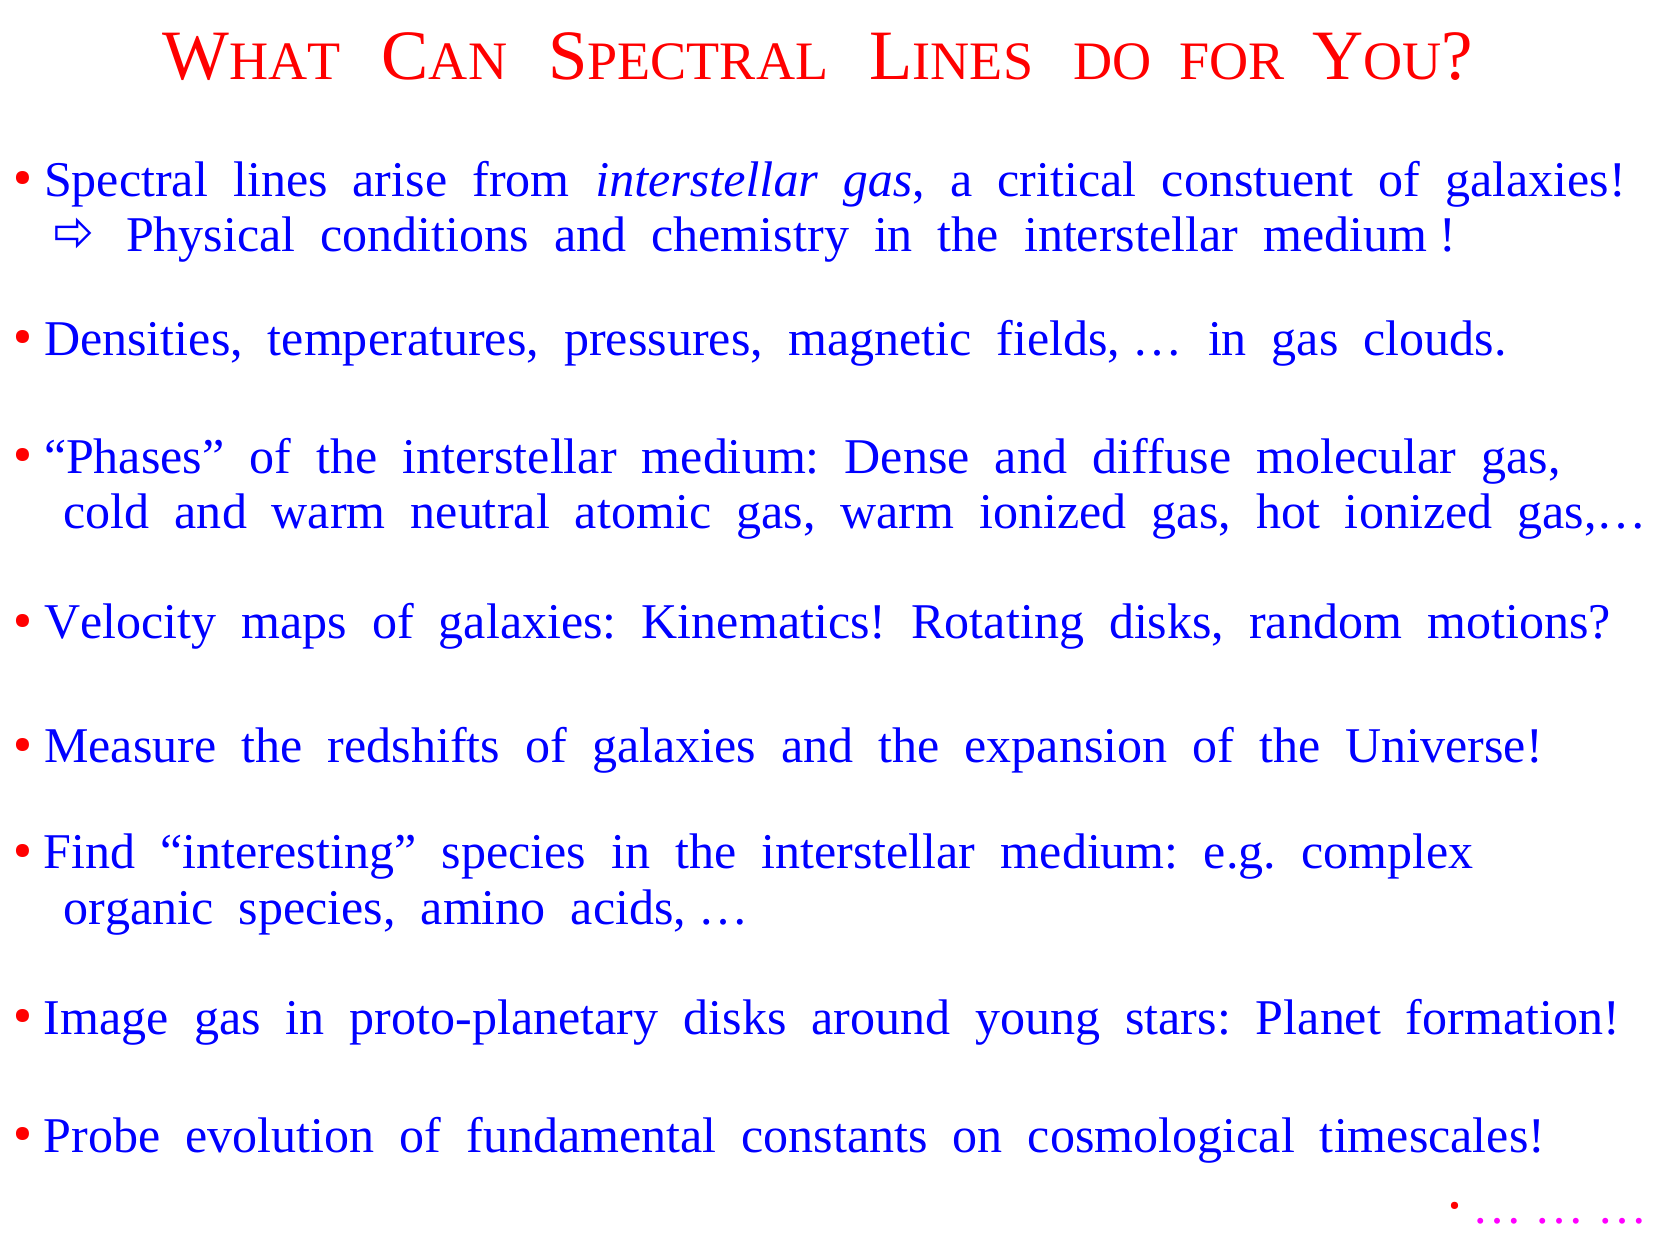

WHAT CAN SPECTRAL LINES DO FOR YOU?
 Spectral lines arise from interstellar gas, a critical constuent of galaxies!
  Physical conditions and chemistry in the interstellar medium !
 Densities, temperatures, pressures, magnetic fields, … in gas clouds.
 “Phases” of the interstellar medium: Dense and diffuse molecular gas,
 cold and warm neutral atomic gas, warm ionized gas, hot ionized gas,…
 Velocity maps of galaxies: Kinematics! Rotating disks, random motions?
 Measure the redshifts of galaxies and the expansion of the Universe!
 Find “interesting” species in the interstellar medium: e.g. complex
 organic species, amino acids, …
 Image gas in proto-planetary disks around young stars: Planet formation!
 Probe evolution of fundamental constants on cosmological timescales!
 … … …